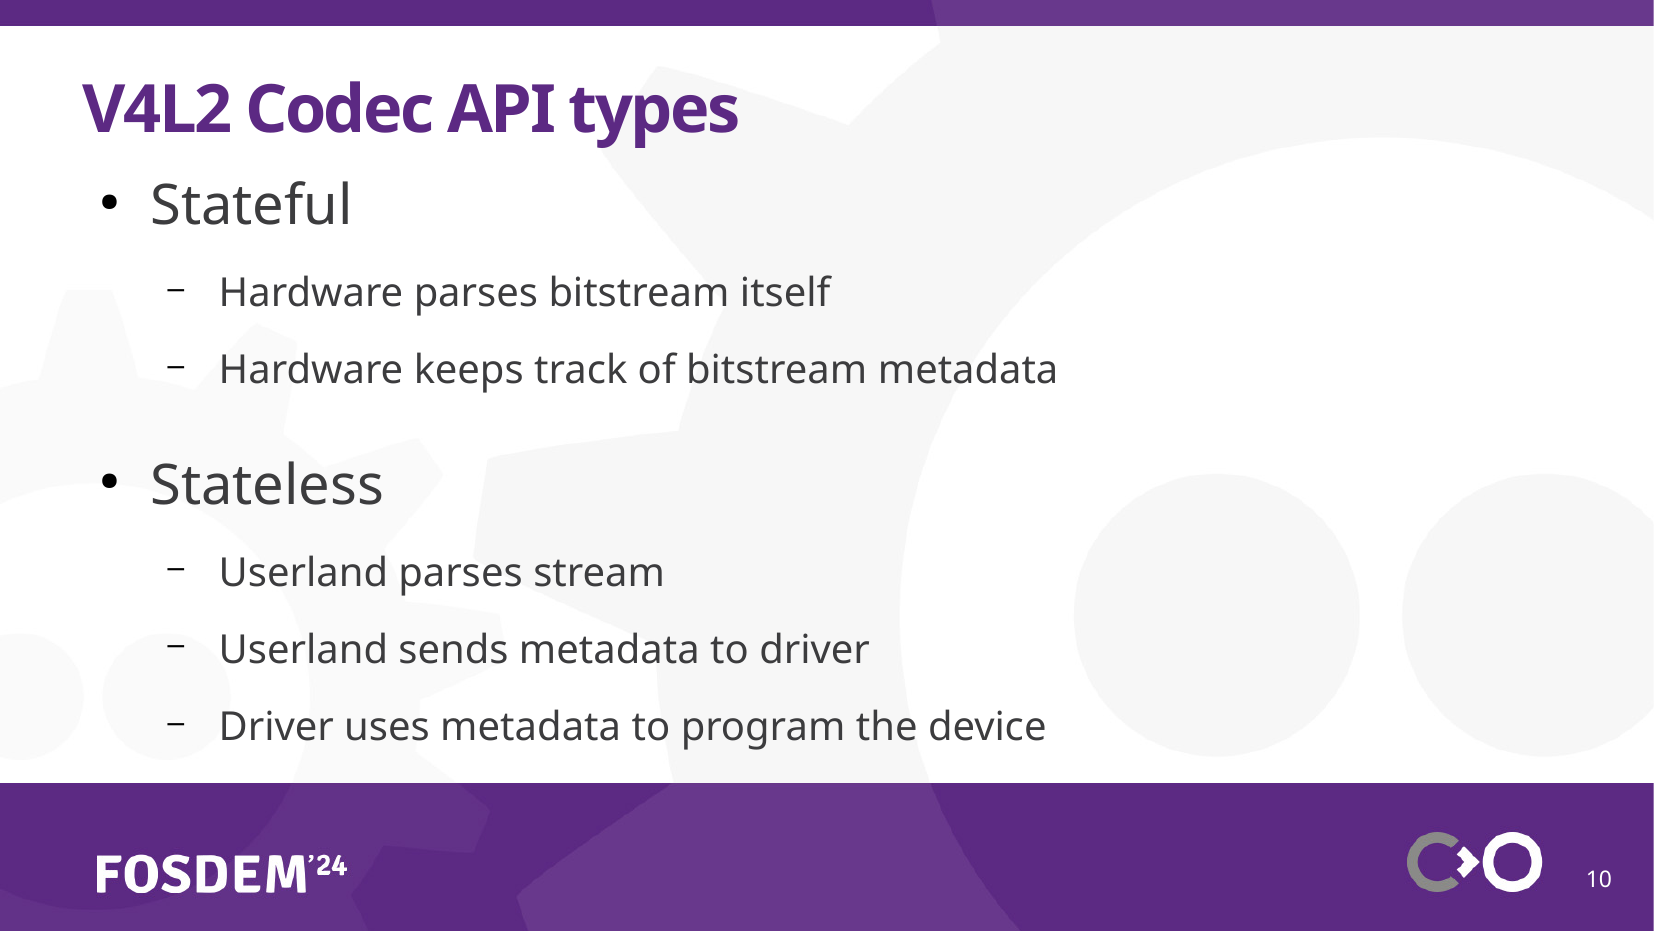

# V4L2 Codec API types
Stateful
Hardware parses bitstream itself
Hardware keeps track of bitstream metadata
Stateless
Userland parses stream
Userland sends metadata to driver
Driver uses metadata to program the device